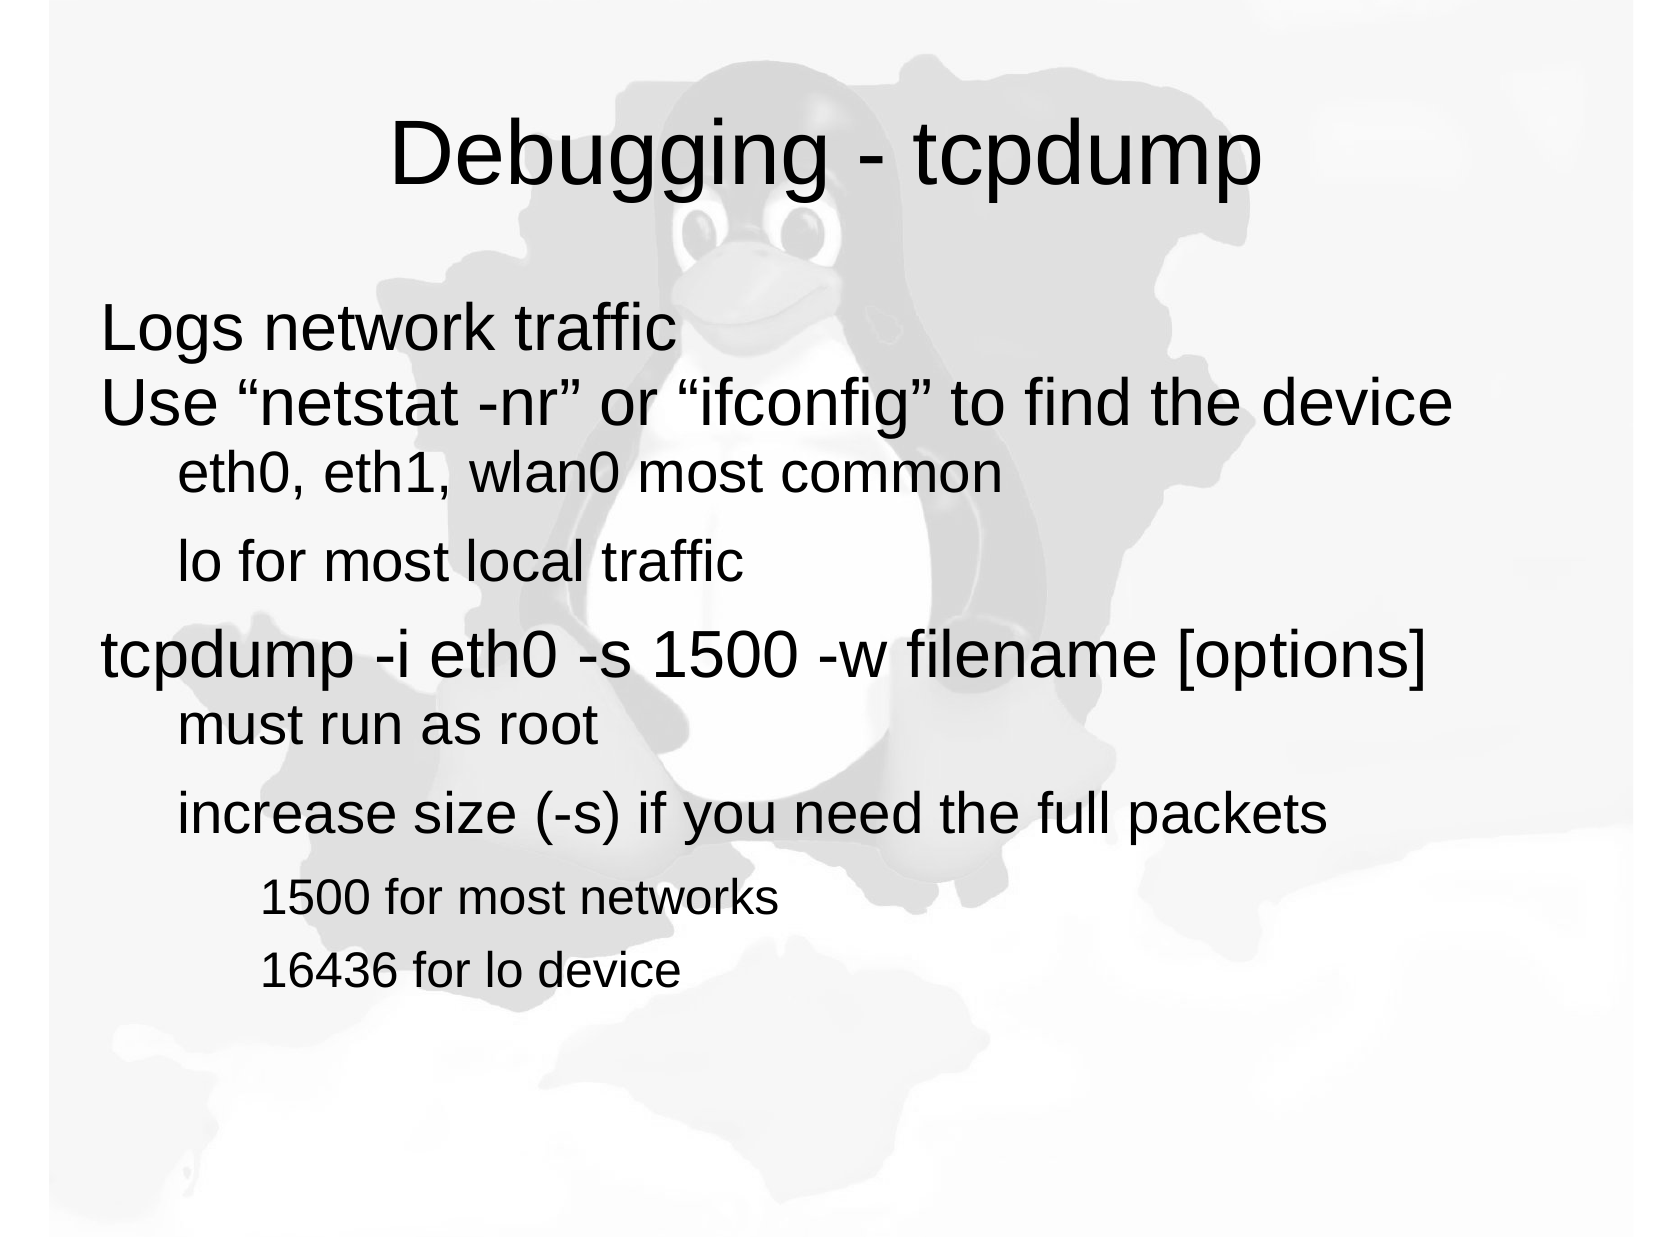

# Debugging - tcpdump
Logs network traffic
Use “netstat -nr” or “ifconfig” to find the device
eth0, eth1, wlan0 most common
lo for most local traffic
tcpdump -i eth0 -s 1500 -w filename [options]
must run as root
increase size (-s) if you need the full packets
1500 for most networks
16436 for lo device